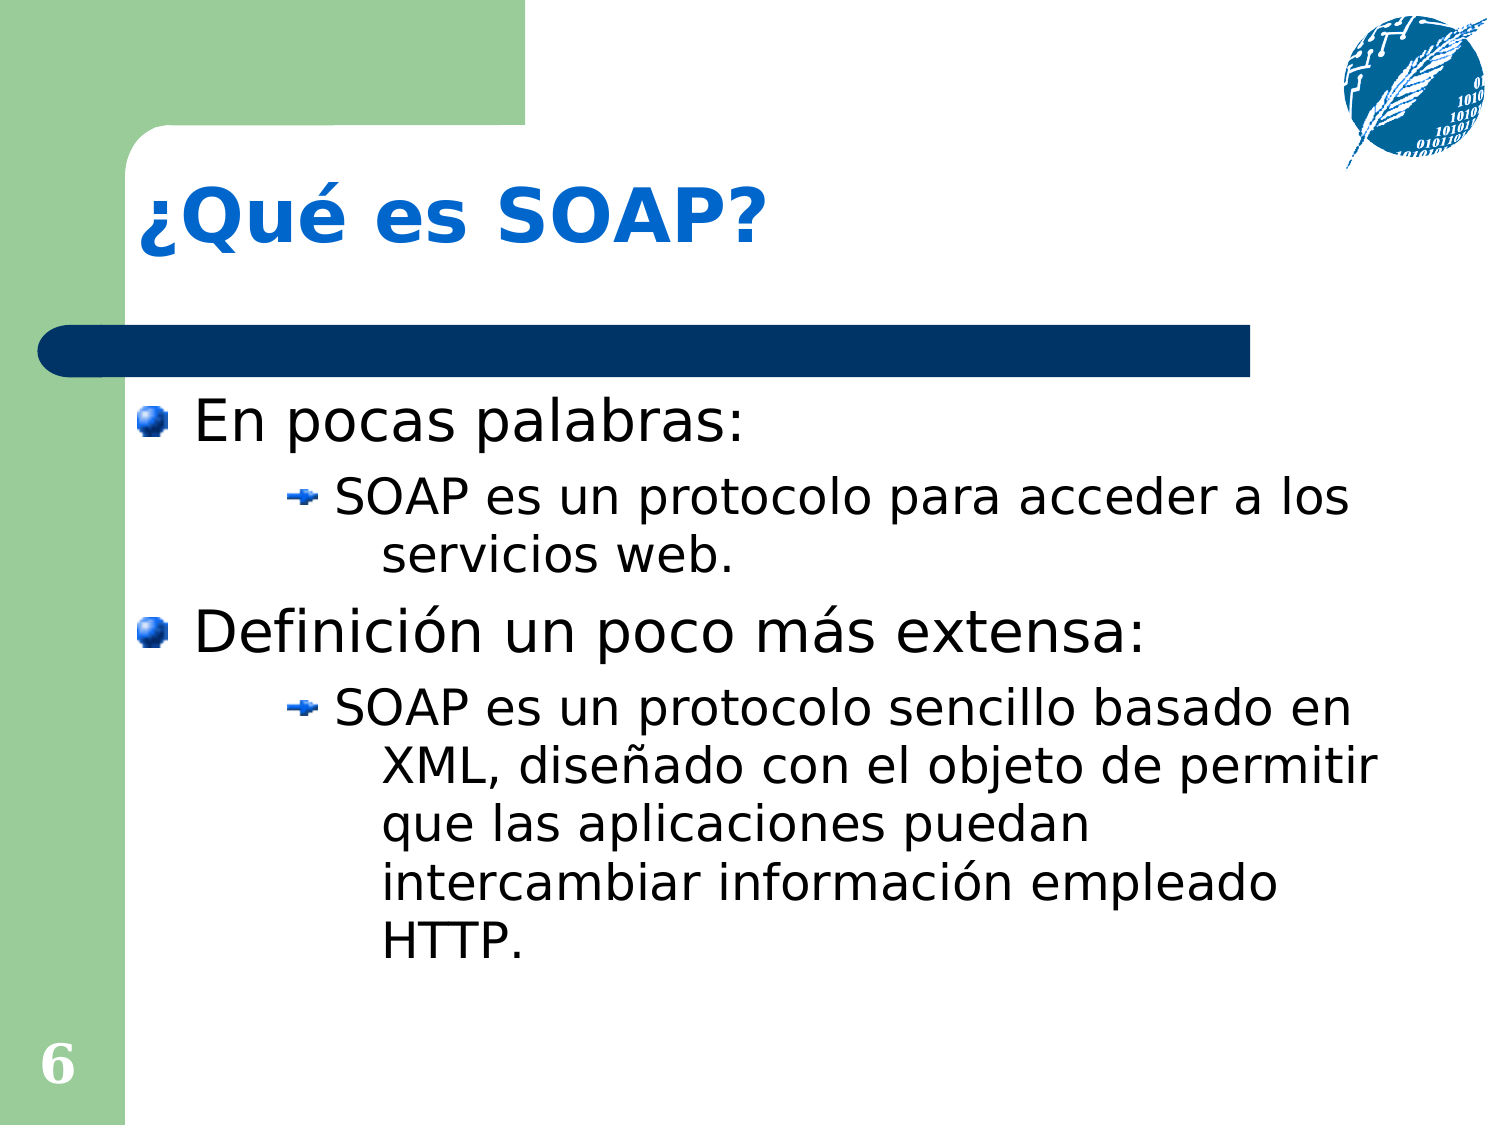

# ¿Qué es SOAP?
En pocas palabras:
SOAP es un protocolo para acceder a los servicios web.
Definición un poco más extensa:
SOAP es un protocolo sencillo basado en XML, diseñado con el objeto de permitir que las aplicaciones puedan intercambiar información empleado HTTP.
6